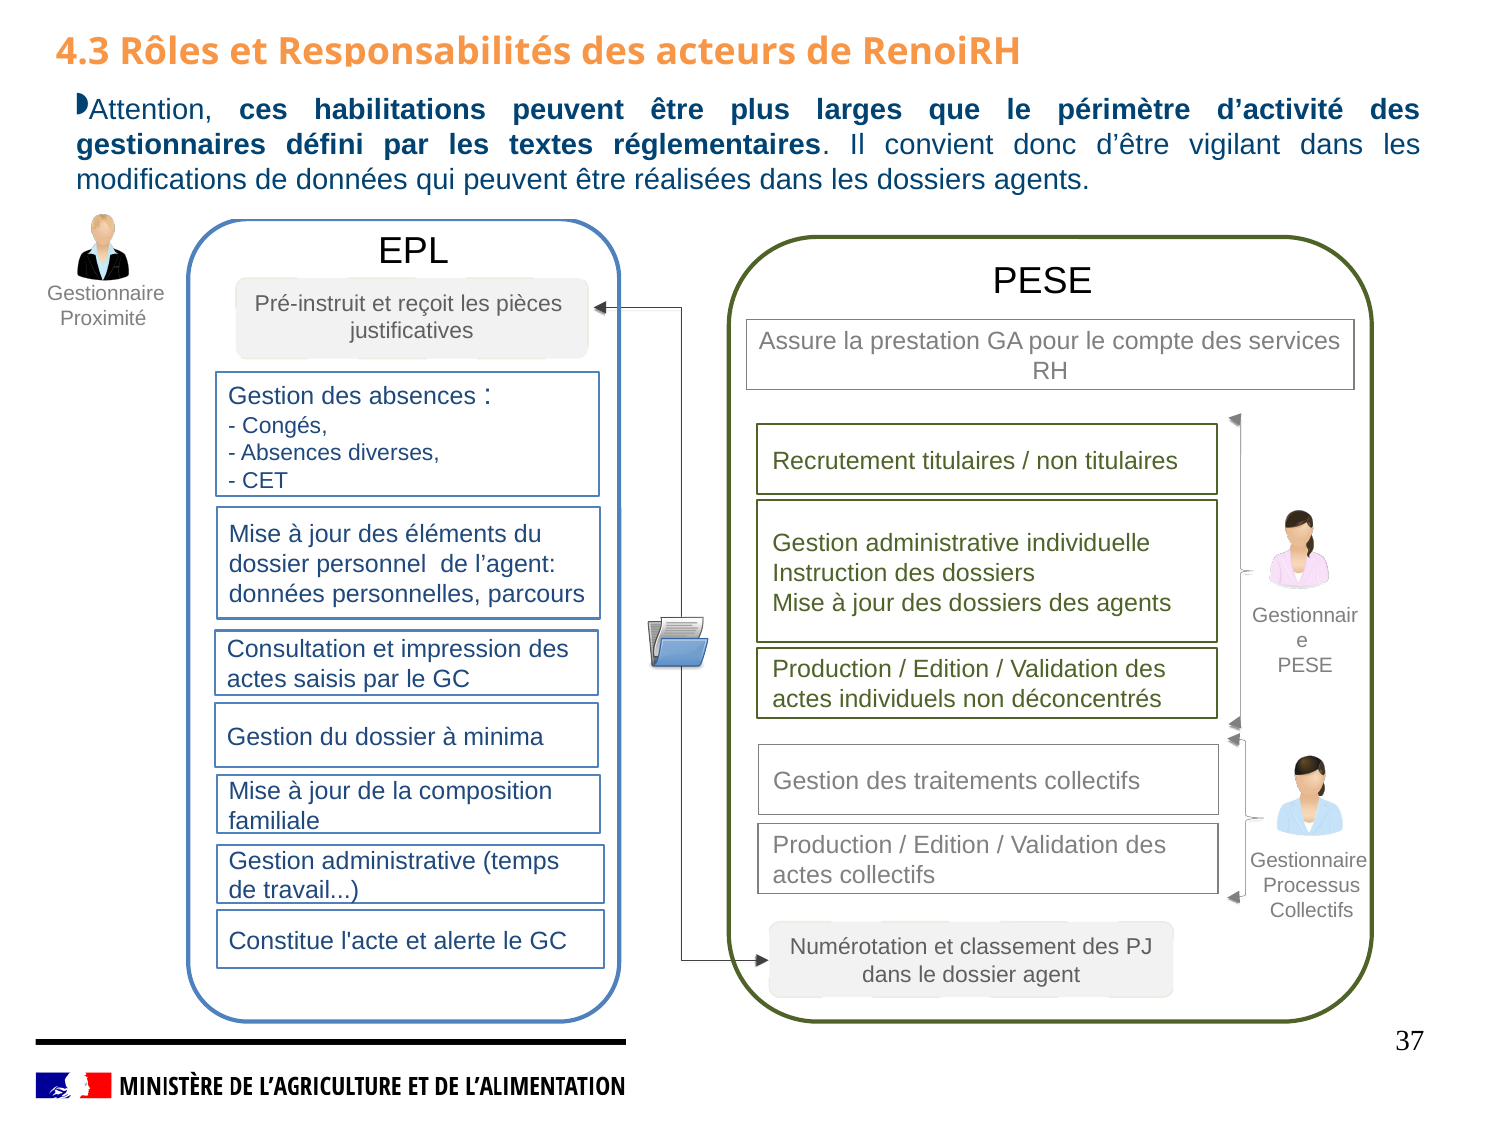

4.3 Rôles et Responsabilités des acteurs de RenoiRH
Attention, ces habilitations peuvent être plus larges que le périmètre d’activité des gestionnaires défini par les textes réglementaires. Il convient donc d’être vigilant dans les modifications de données qui peuvent être réalisées dans les dossiers agents.
EPL
PESE
Gestionnaire Proximité
Pré-instruit et reçoit les pièces
justificatives
Assure la prestation GA pour le compte des services RH
Gestion des absences :
- Congés,
- Absences diverses,
- CET
Recrutement titulaires / non titulaires
Gestion administrative individuelle
Instruction des dossiers
Mise à jour des dossiers des agents
Mise à jour des éléments du dossier personnel de l’agent: données personnelles, parcours
Gestionnaire
PESE
Consultation et impression des actes saisis par le GC
Production / Edition / Validation des actes individuels non déconcentrés
Gestion du dossier à minima
Gestion des traitements collectifs
Mise à jour de la composition familiale
Production / Edition / Validation des actes collectifs
Gestionnaire
Processus Collectifs
Gestion administrative (temps de travail...)
Constitue l'acte et alerte le GC
Numérotation et classement des PJ dans le dossier agent